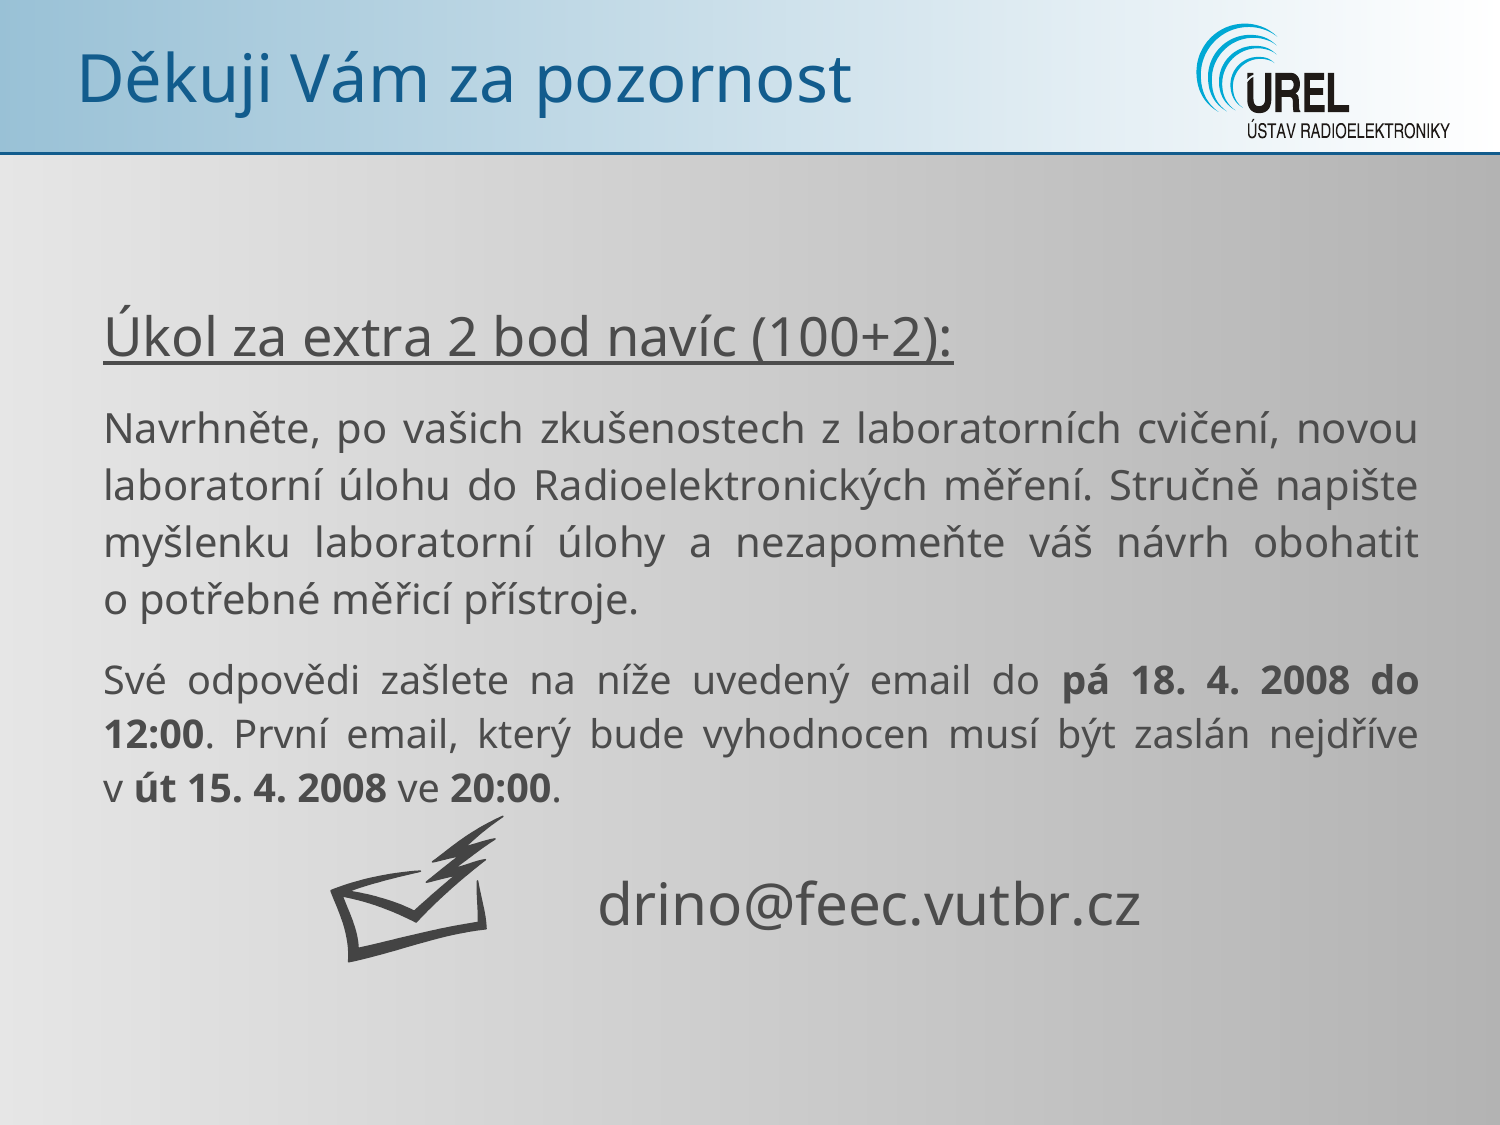

Děkuji Vám za pozornost
Úkol za extra 2 bod navíc (100+2):
Navrhněte, po vašich zkušenostech z laboratorních cvičení, novou laboratorní úlohu do Radioelektronických měření. Stručně napište myšlenku laboratorní úlohy a nezapomeňte váš návrh obohatit o potřebné měřicí přístroje.
Své odpovědi zašlete na níže uvedený email do pá 18. 4. 2008 do 12:00. První email, který bude vyhodnocen musí být zaslán nejdříve v út 15. 4. 2008 ve 20:00.
# drino@feec.vutbr.cz